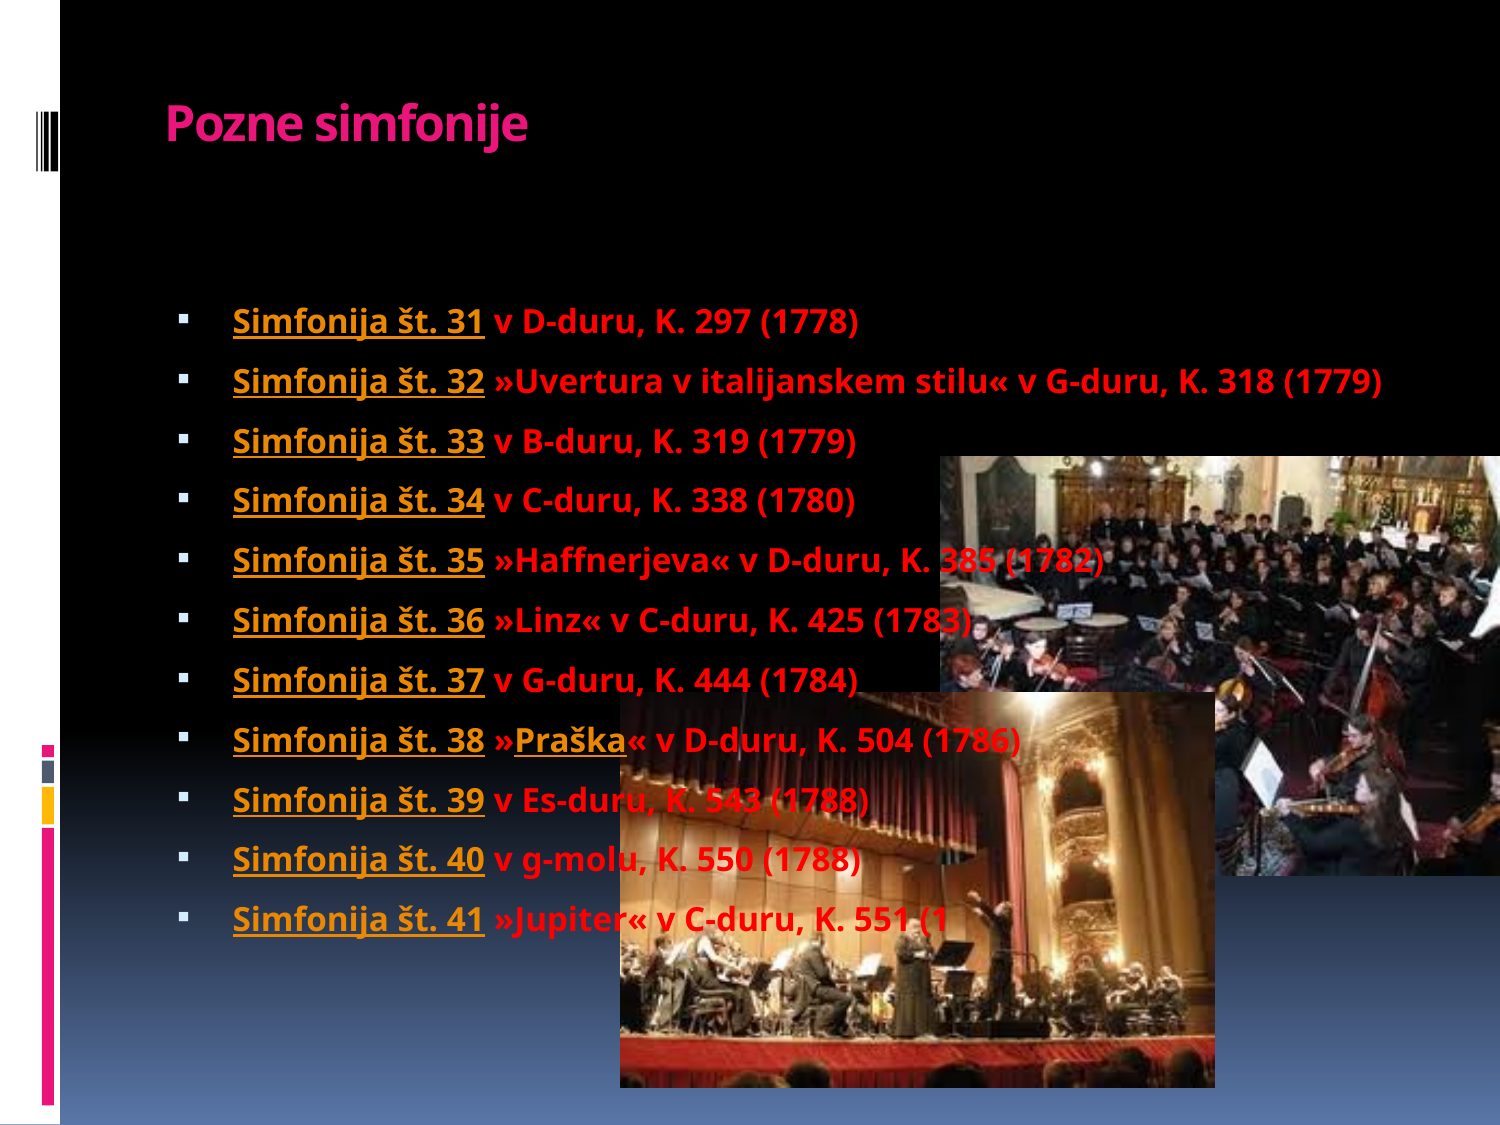

# Pozne simfonije
Simfonija št. 31 v D-duru, K. 297 (1778)
Simfonija št. 32 »Uvertura v italijanskem stilu« v G-duru, K. 318 (1779)
Simfonija št. 33 v B-duru, K. 319 (1779)
Simfonija št. 34 v C-duru, K. 338 (1780)
Simfonija št. 35 »Haffnerjeva« v D-duru, K. 385 (1782)
Simfonija št. 36 »Linz« v C-duru, K. 425 (1783)
Simfonija št. 37 v G-duru, K. 444 (1784)
Simfonija št. 38 »Praška« v D-duru, K. 504 (1786)
Simfonija št. 39 v Es-duru, K. 543 (1788)
Simfonija št. 40 v g-molu, K. 550 (1788)
Simfonija št. 41 »Jupiter« v C-duru, K. 551 (1